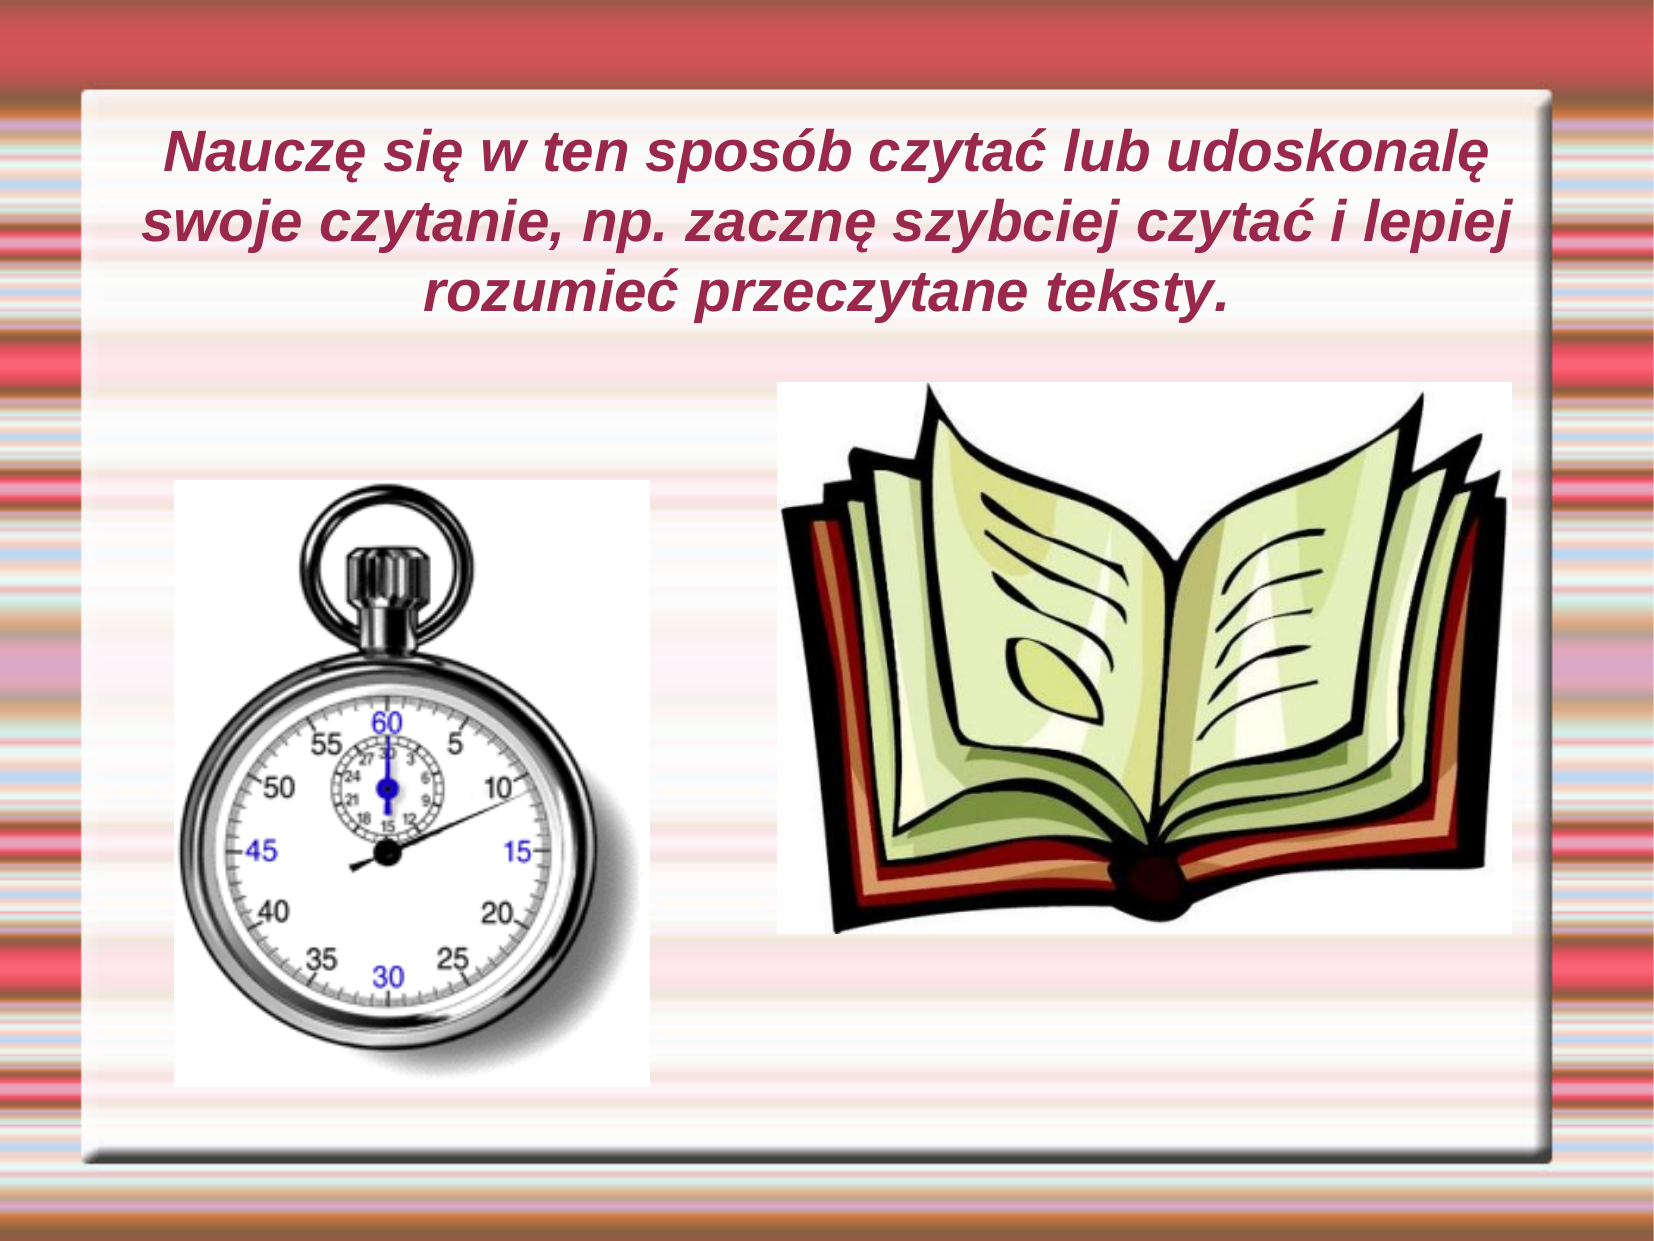

# Nauczę się w ten sposób czytać lub udoskonalę swoje czytanie, np. zacznę szybciej czytać i lepiej rozumieć przeczytane teksty.